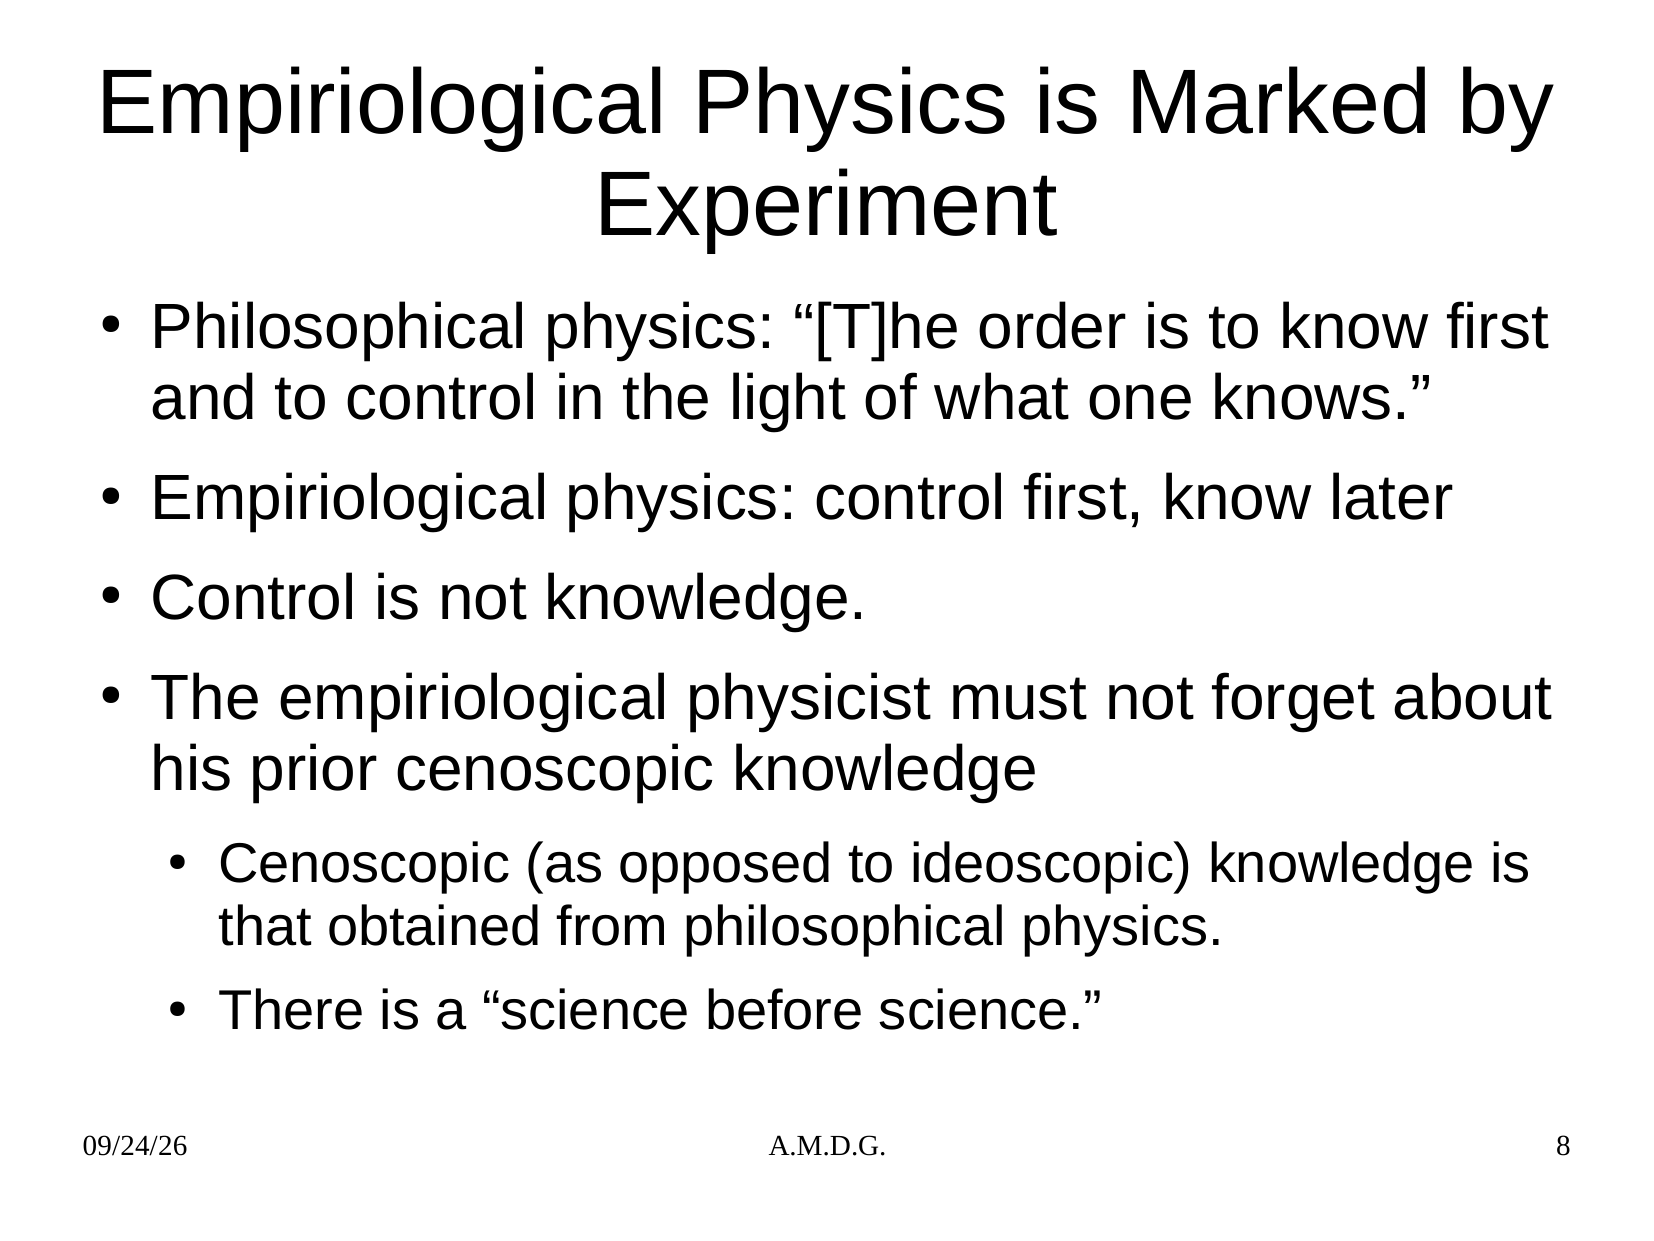

# Empiriological Physics is Marked by Experiment
Philosophical physics: “[T]he order is to know first and to control in the light of what one knows.”
Empiriological physics: control first, know later
Control is not knowledge.
The empiriological physicist must not forget about his prior cenoscopic knowledge
Cenoscopic (as opposed to ideoscopic) knowledge is that obtained from philosophical physics.
There is a “science before science.”
`
A.M.D.G.
8